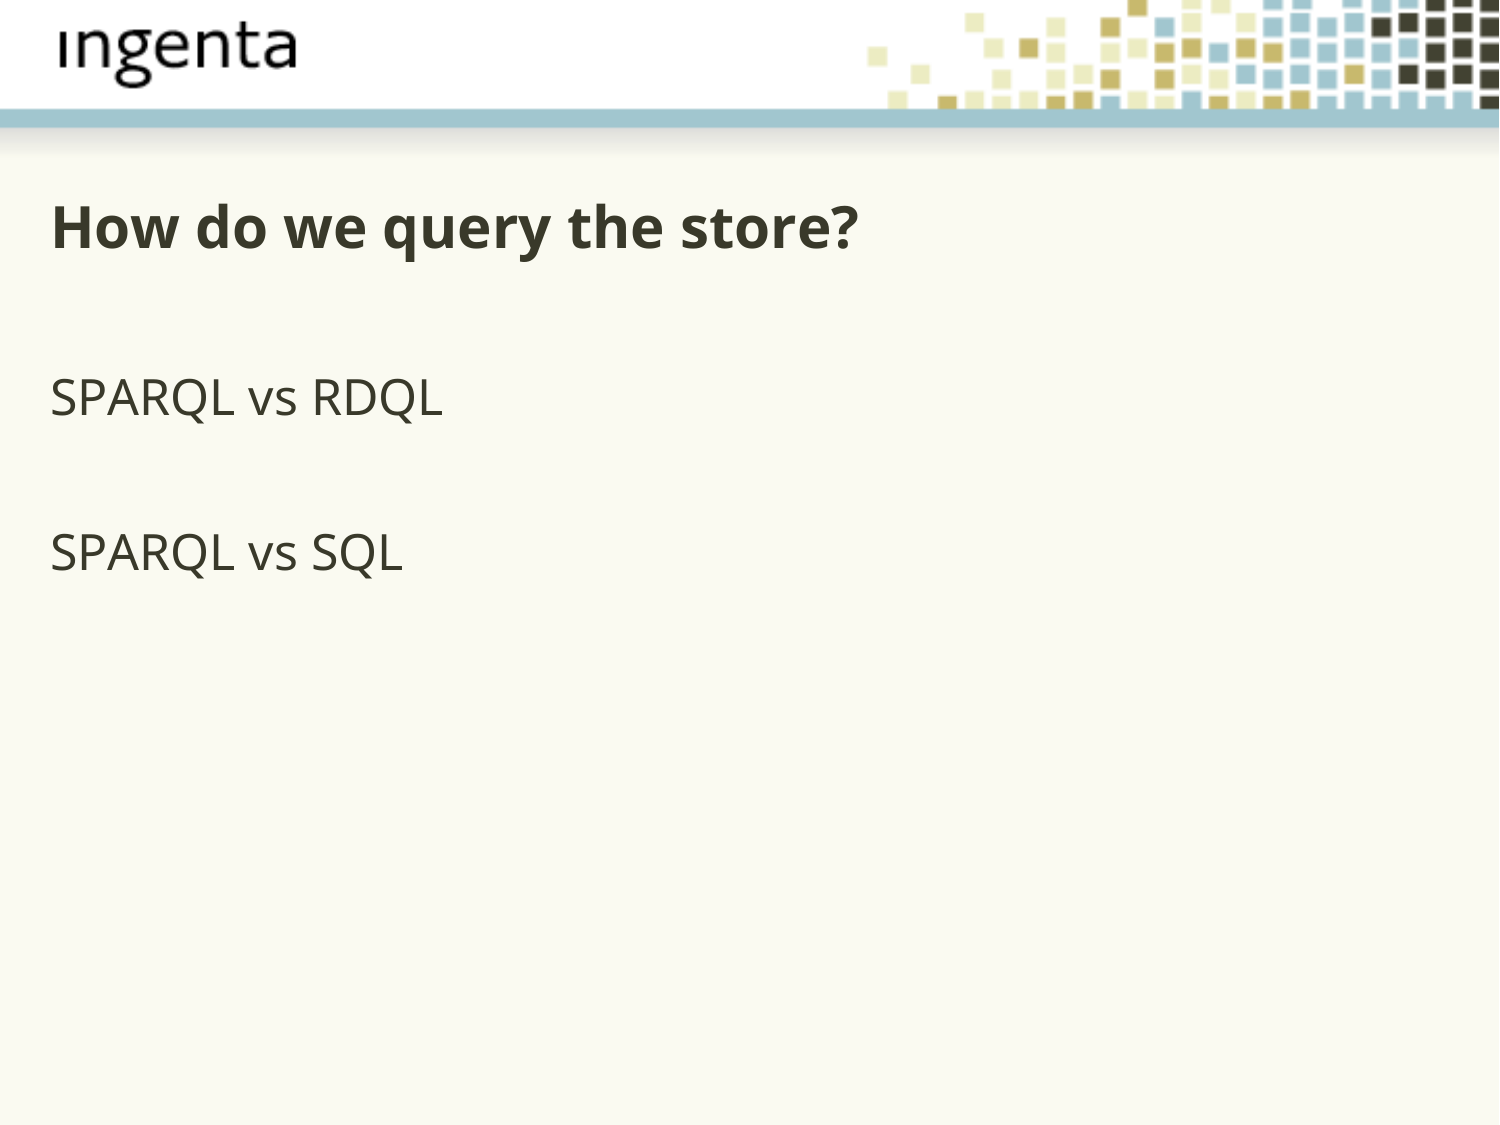

# How do we query the store?
SPARQL vs RDQL
SPARQL vs SQL